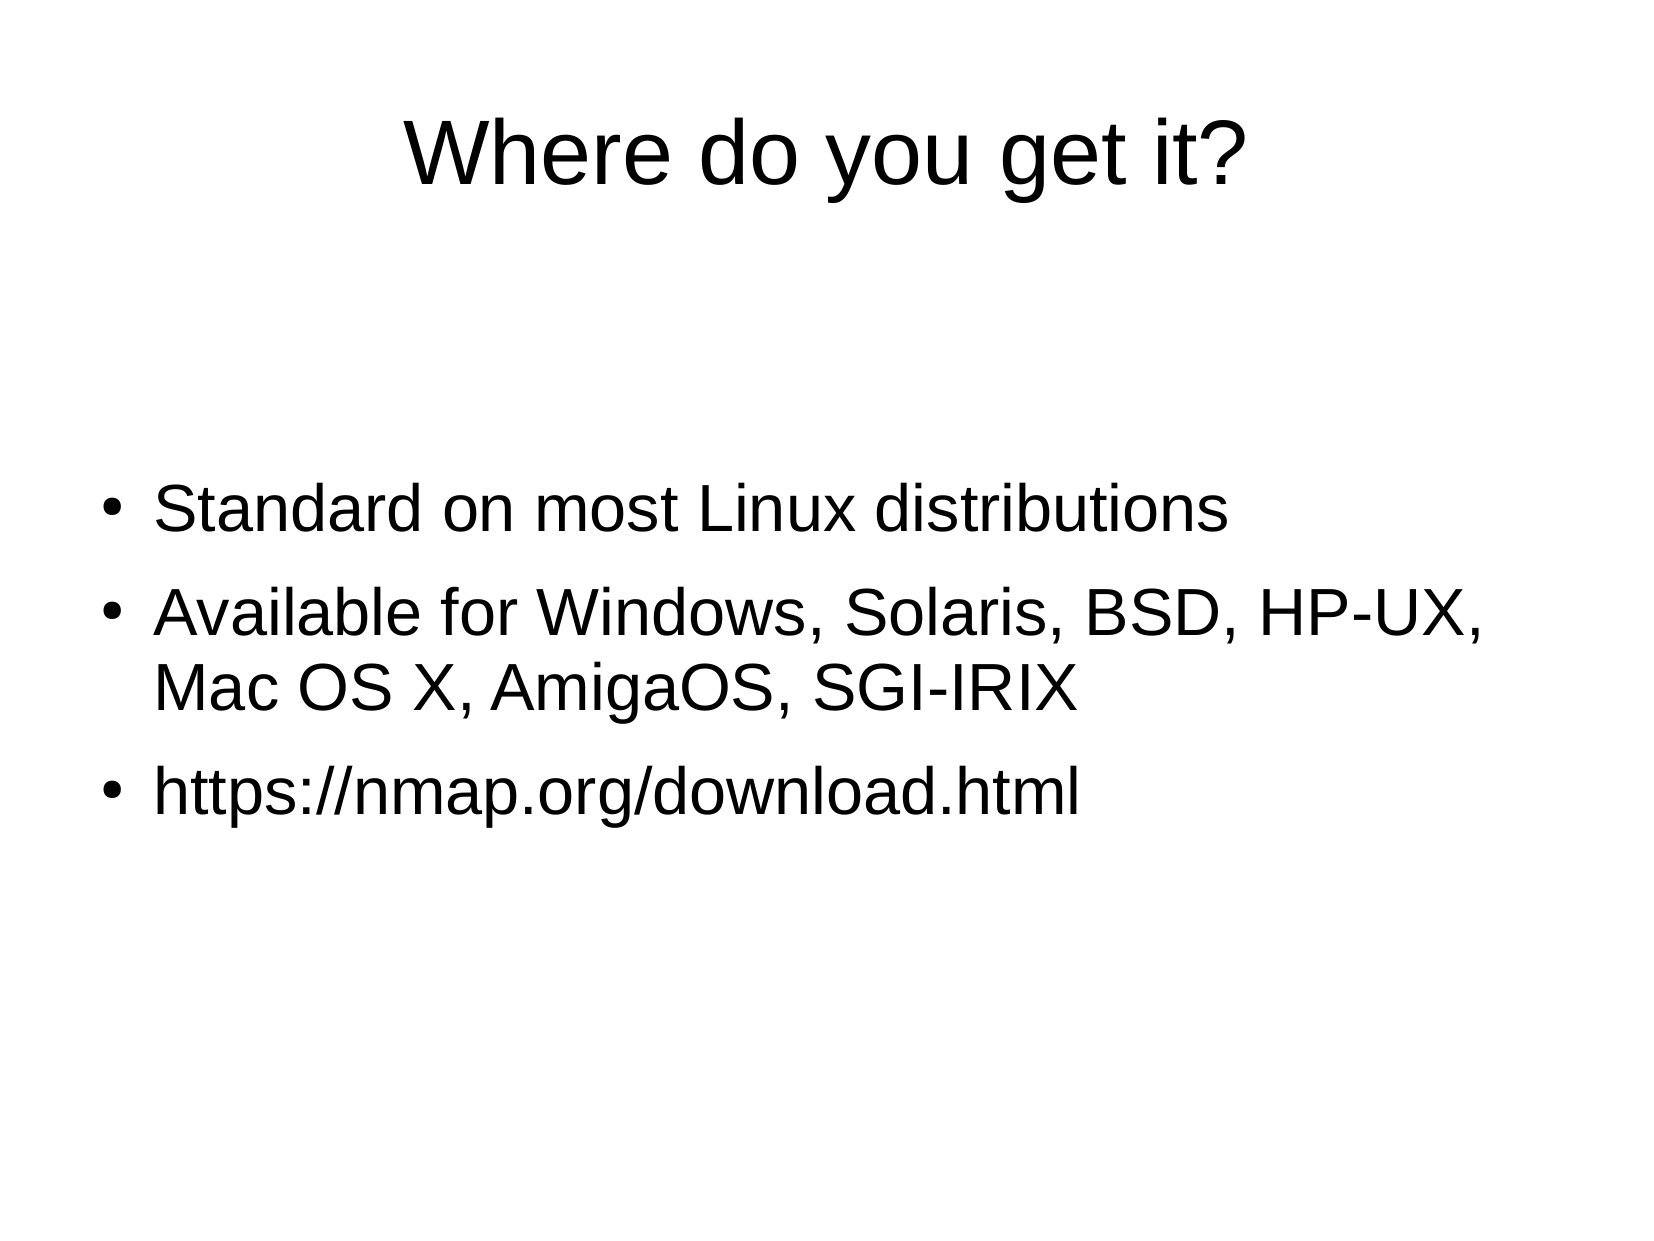

# Where do you get it?
Standard on most Linux distributions
Available for Windows, Solaris, BSD, HP-UX, Mac OS X, AmigaOS, SGI-IRIX
https://nmap.org/download.html